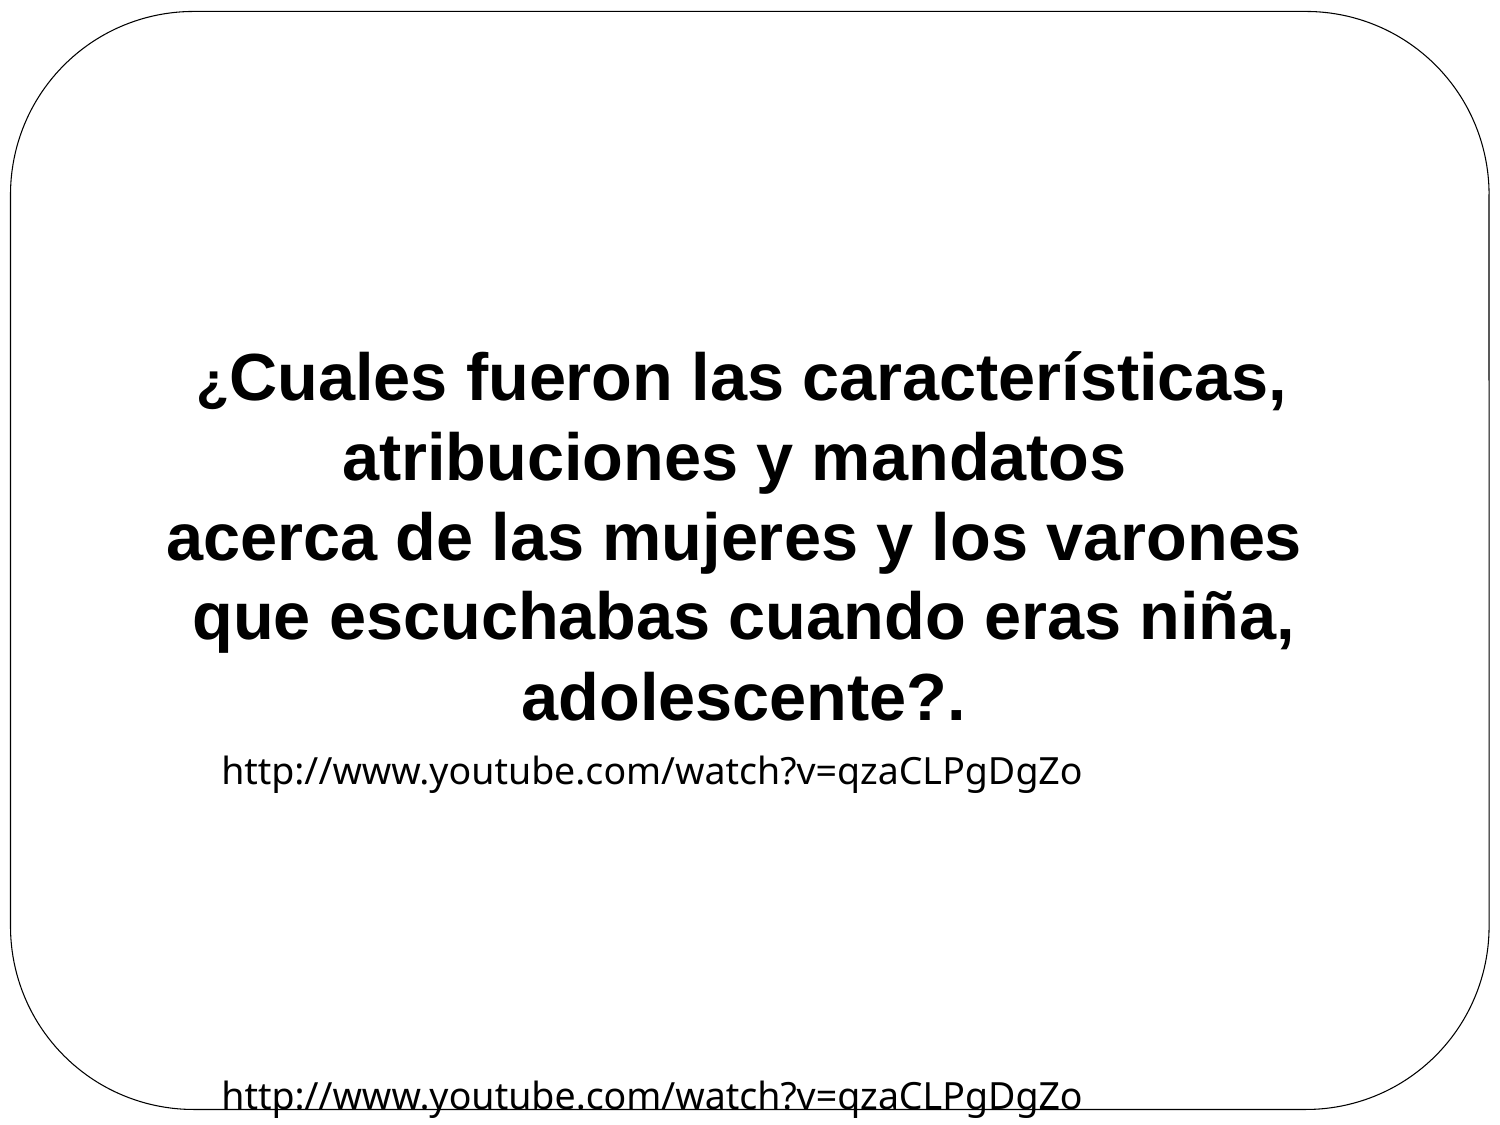

¿Cuales fueron las características,
atribuciones y mandatos
acerca de las mujeres y los varones
que escuchabas cuando eras niña, adolescente?.
http://www.youtube.com/watch?v=qzaCLPgDgZo
http://www.youtube.com/watch?v=qzaCLPgDgZo